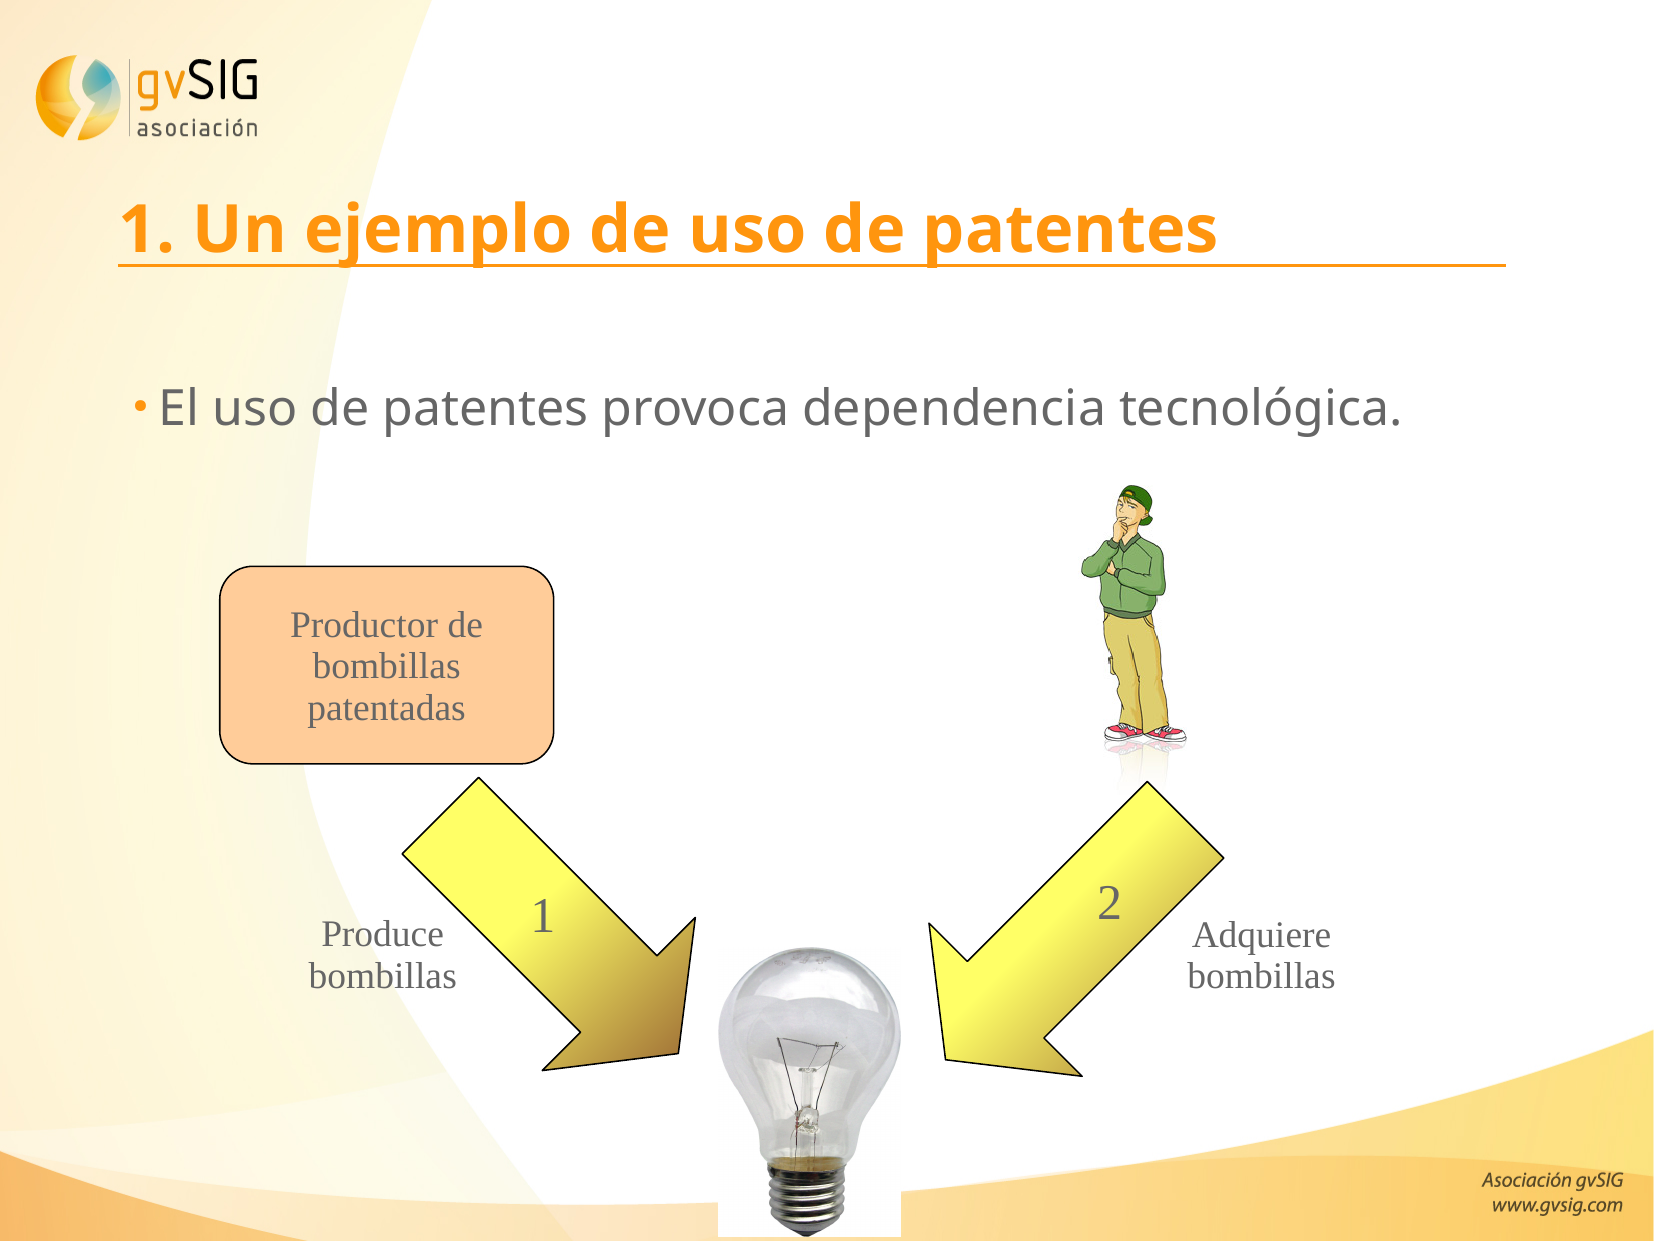

# 1. Un ejemplo de uso de patentes
 El uso de patentes provoca dependencia tecnológica.
Productor de
bombillas
patentadas
2
3
1
Produce
bombillas
Adquiere
bombillas